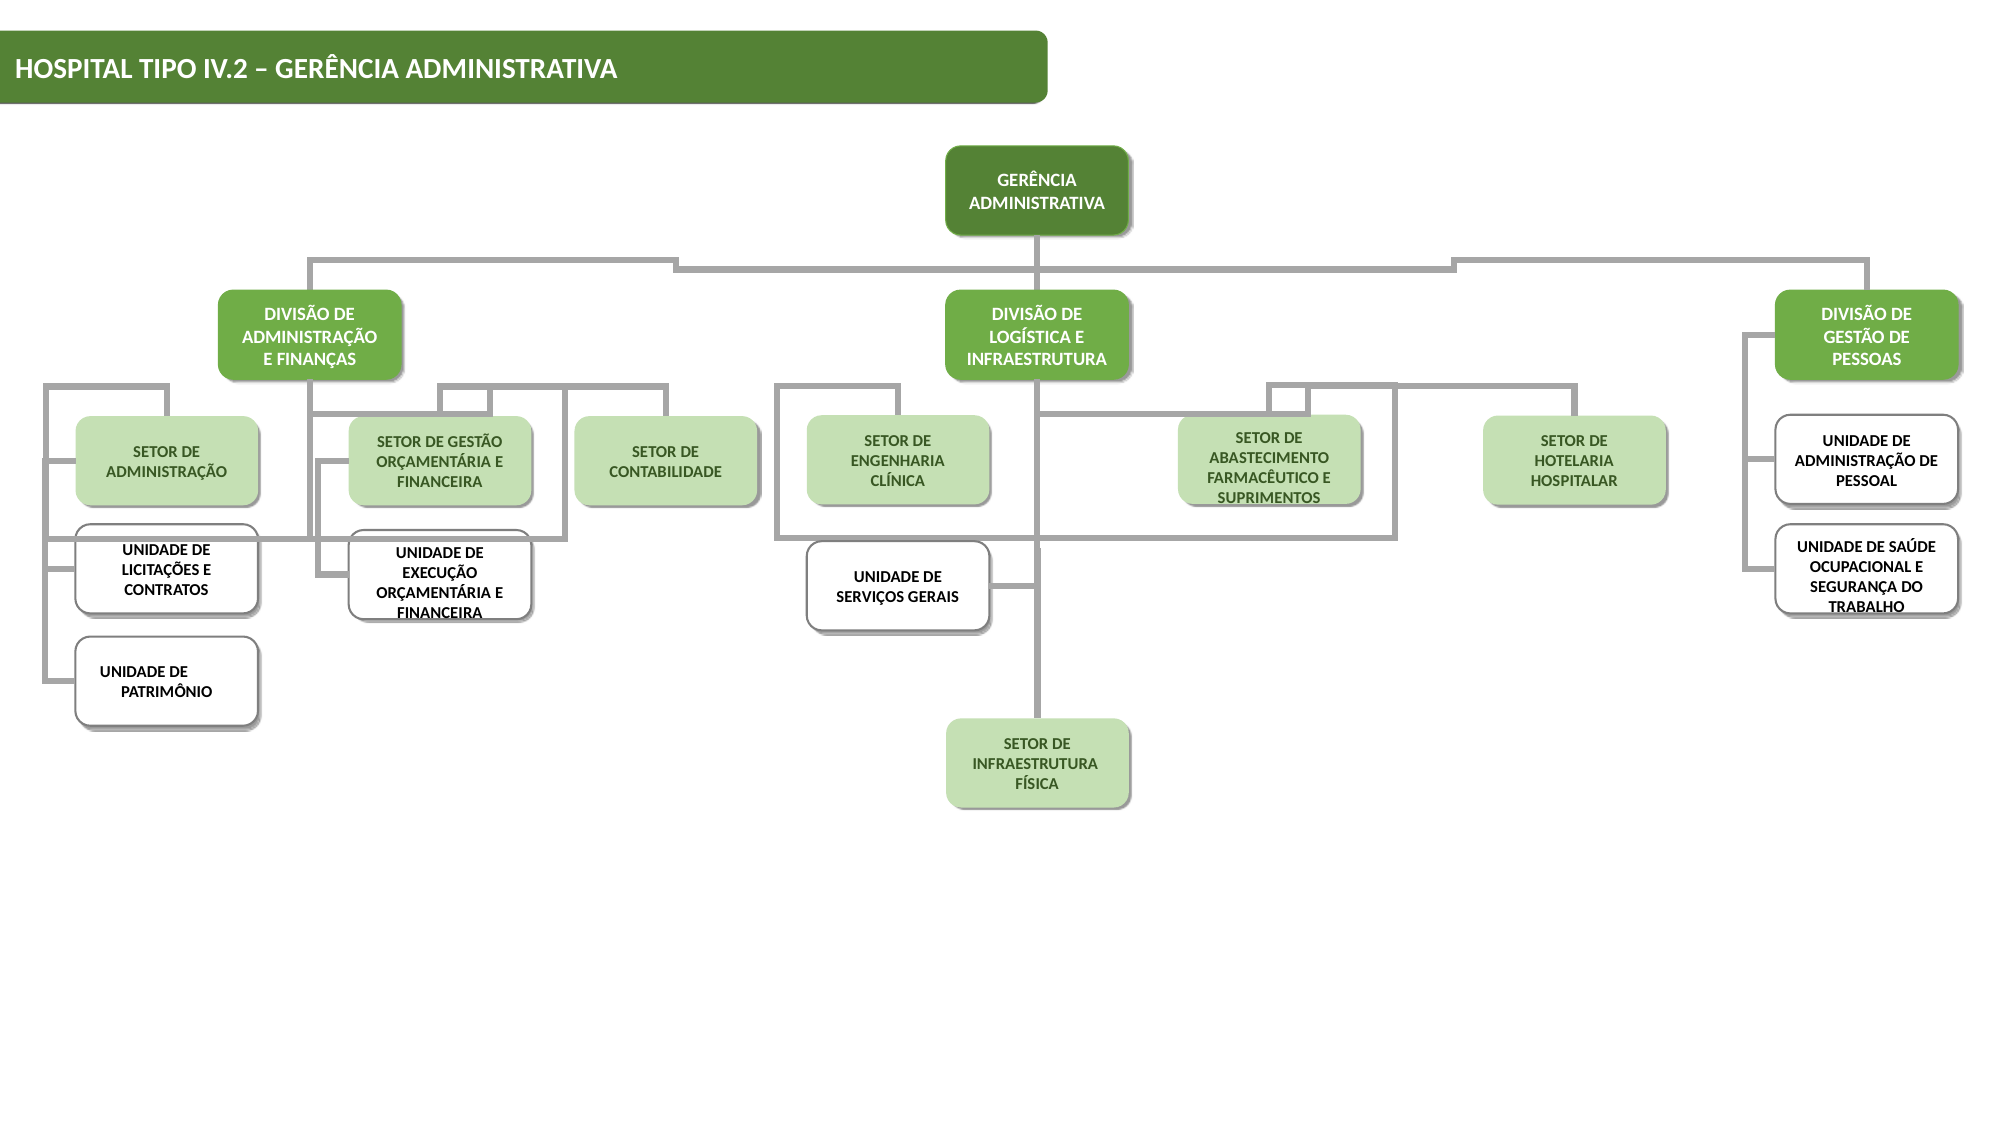

HOSPITAL TIPO IV.2 – GERÊNCIA ADMINISTRATIVA
GERÊNCIA ADMINISTRATIVA
DIVISÃO DE ADMINISTRAÇÃO E FINANÇAS
DIVISÃO DE LOGÍSTICA E INFRAESTRUTURA
DIVISÃO DE GESTÃO DE PESSOAS
SETOR DE ABASTECIMENTO FARMACÊUTICO E SUPRIMENTOS
UNIDADE DE ADMINISTRAÇÃO DE PESSOAL
SETOR DE ENGENHARIA CLÍNICA
SETOR DE HOTELARIA HOSPITALAR
SETOR DE ADMINISTRAÇÃO
SETOR DE GESTÃO ORÇAMENTÁRIA E FINANCEIRA
SETOR DE CONTABILIDADE
UNIDADE DE LICITAÇÕES E CONTRATOS
UNIDADE DE SAÚDE OCUPACIONAL E SEGURANÇA DO TRABALHO
UNIDADE DE EXECUÇÃO ORÇAMENTÁRIA E FINANCEIRA
UNIDADE DE SERVIÇOS GERAIS
UNIDADE DE PATRIMÔNIO
SETOR DE INFRAESTRUTURA FÍSICA